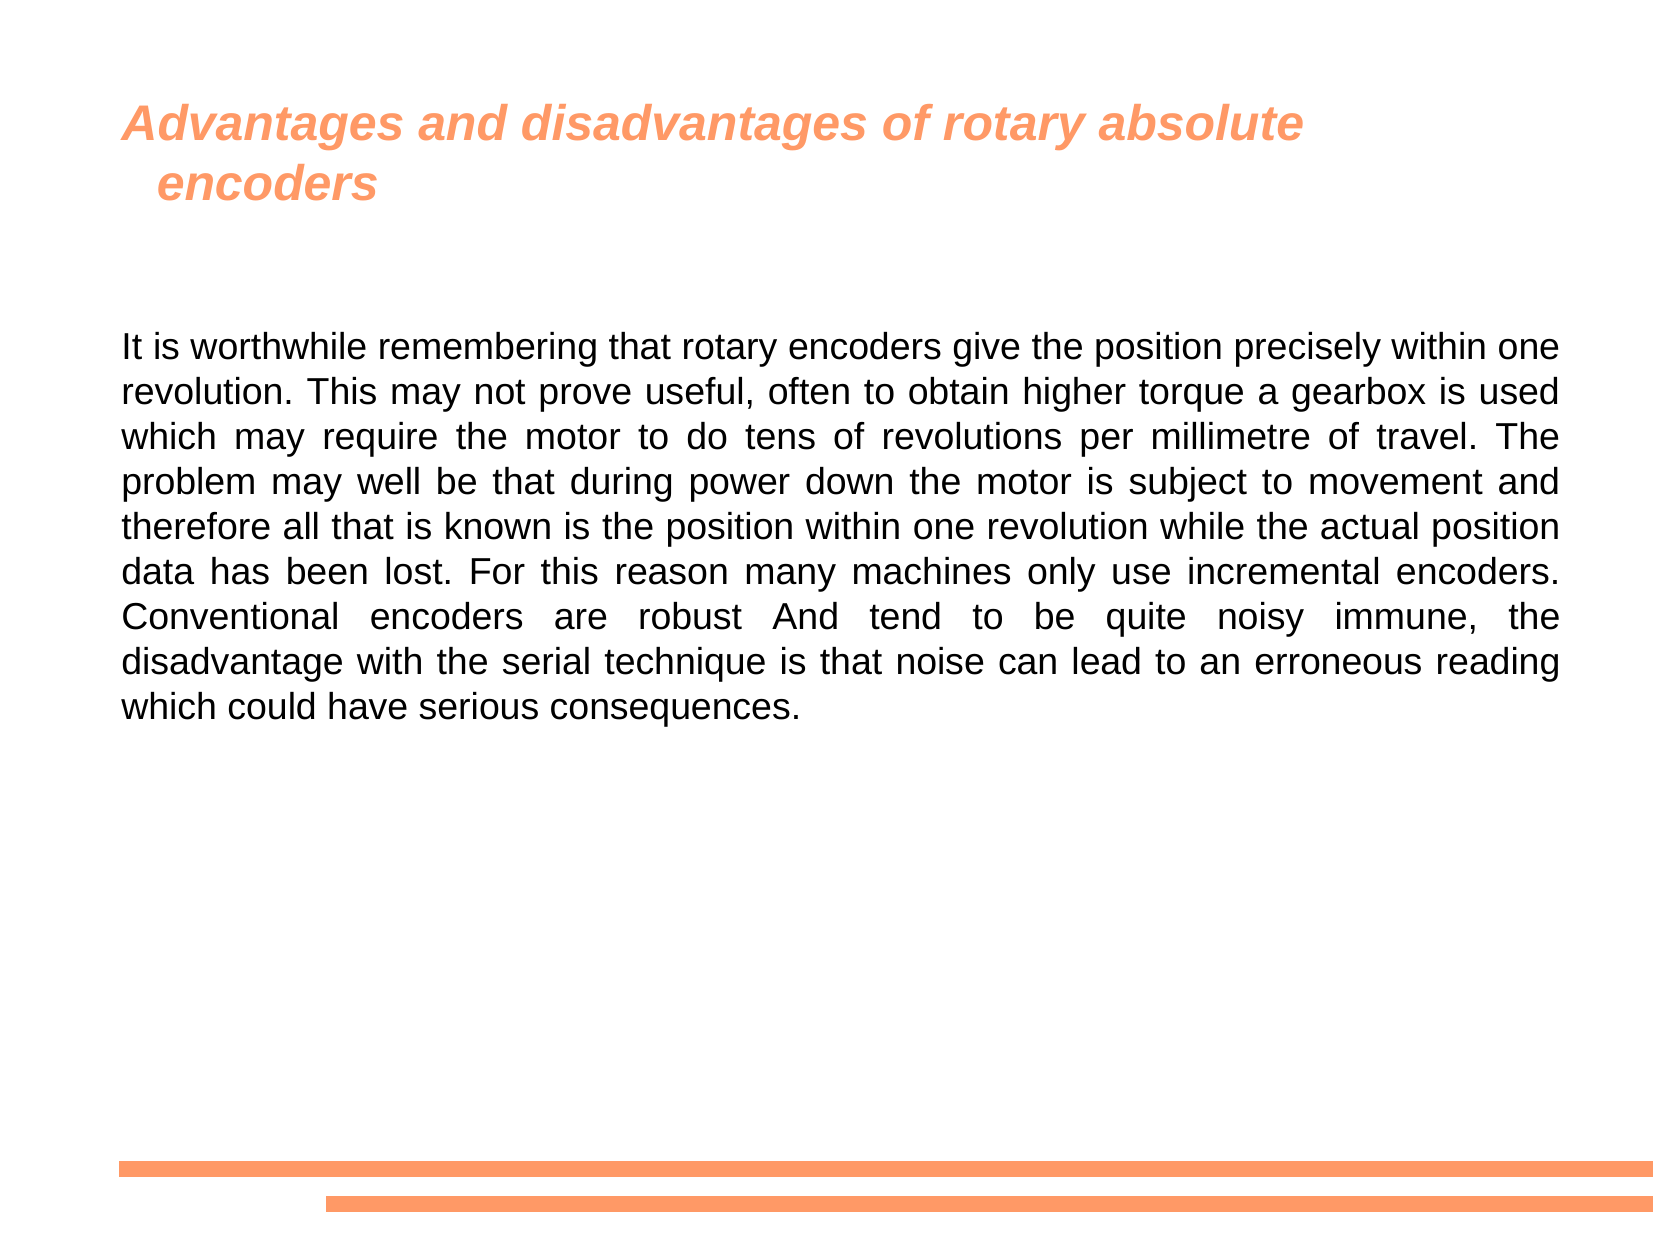

# Advantages and disadvantages of rotary absolute encoders
It is worthwhile remembering that rotary encoders give the position precisely within one revolution. This may not prove useful, often to obtain higher torque a gearbox is used which may require the motor to do tens of revolutions per millimetre of travel. The problem may well be that during power down the motor is subject to movement and therefore all that is known is the position within one revolution while the actual position data has been lost. For this reason many machines only use incremental encoders. Conventional encoders are robust And tend to be quite noisy immune, the disadvantage with the serial technique is that noise can lead to an erroneous reading which could have serious consequences.